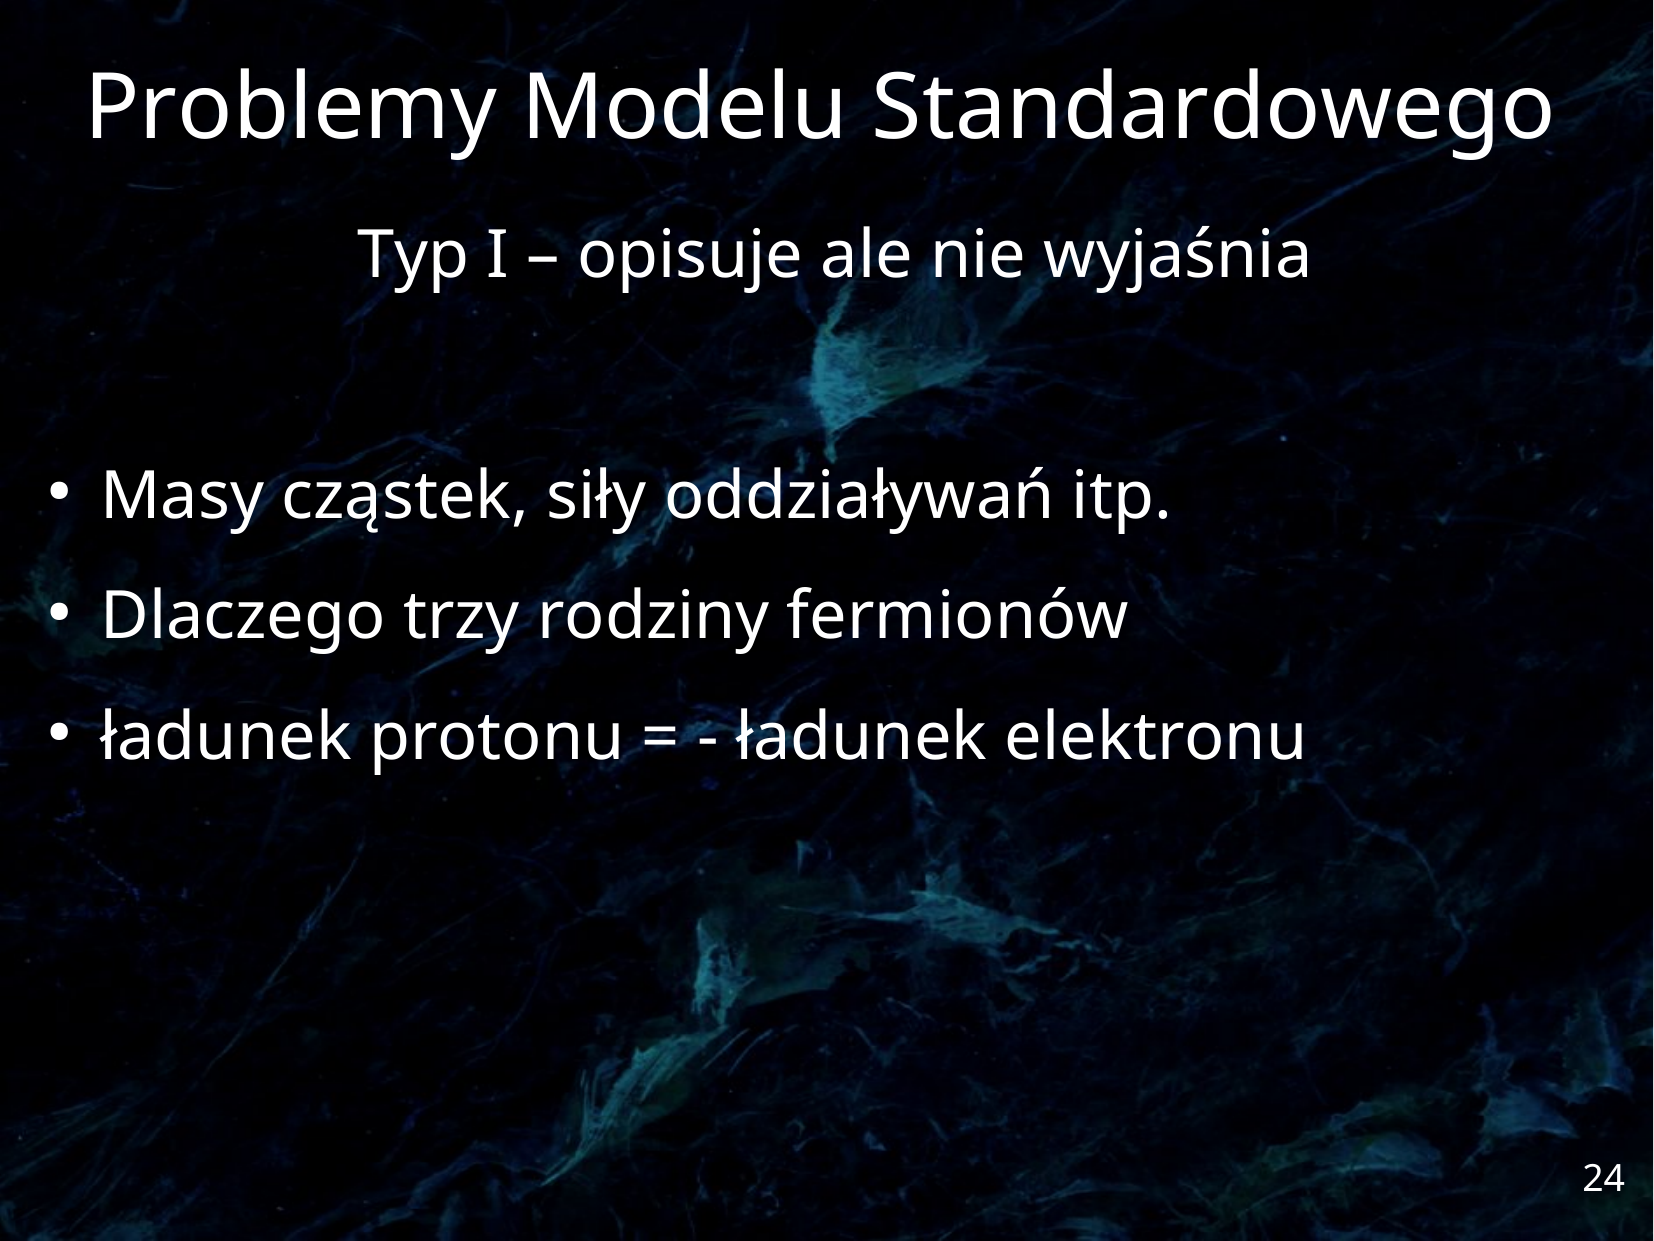

# Problemy Modelu Standardowego
Typ I – opisuje ale nie wyjaśnia
Masy cząstek, siły oddziaływań itp.
Dlaczego trzy rodziny fermionów
ładunek protonu = - ładunek elektronu
24